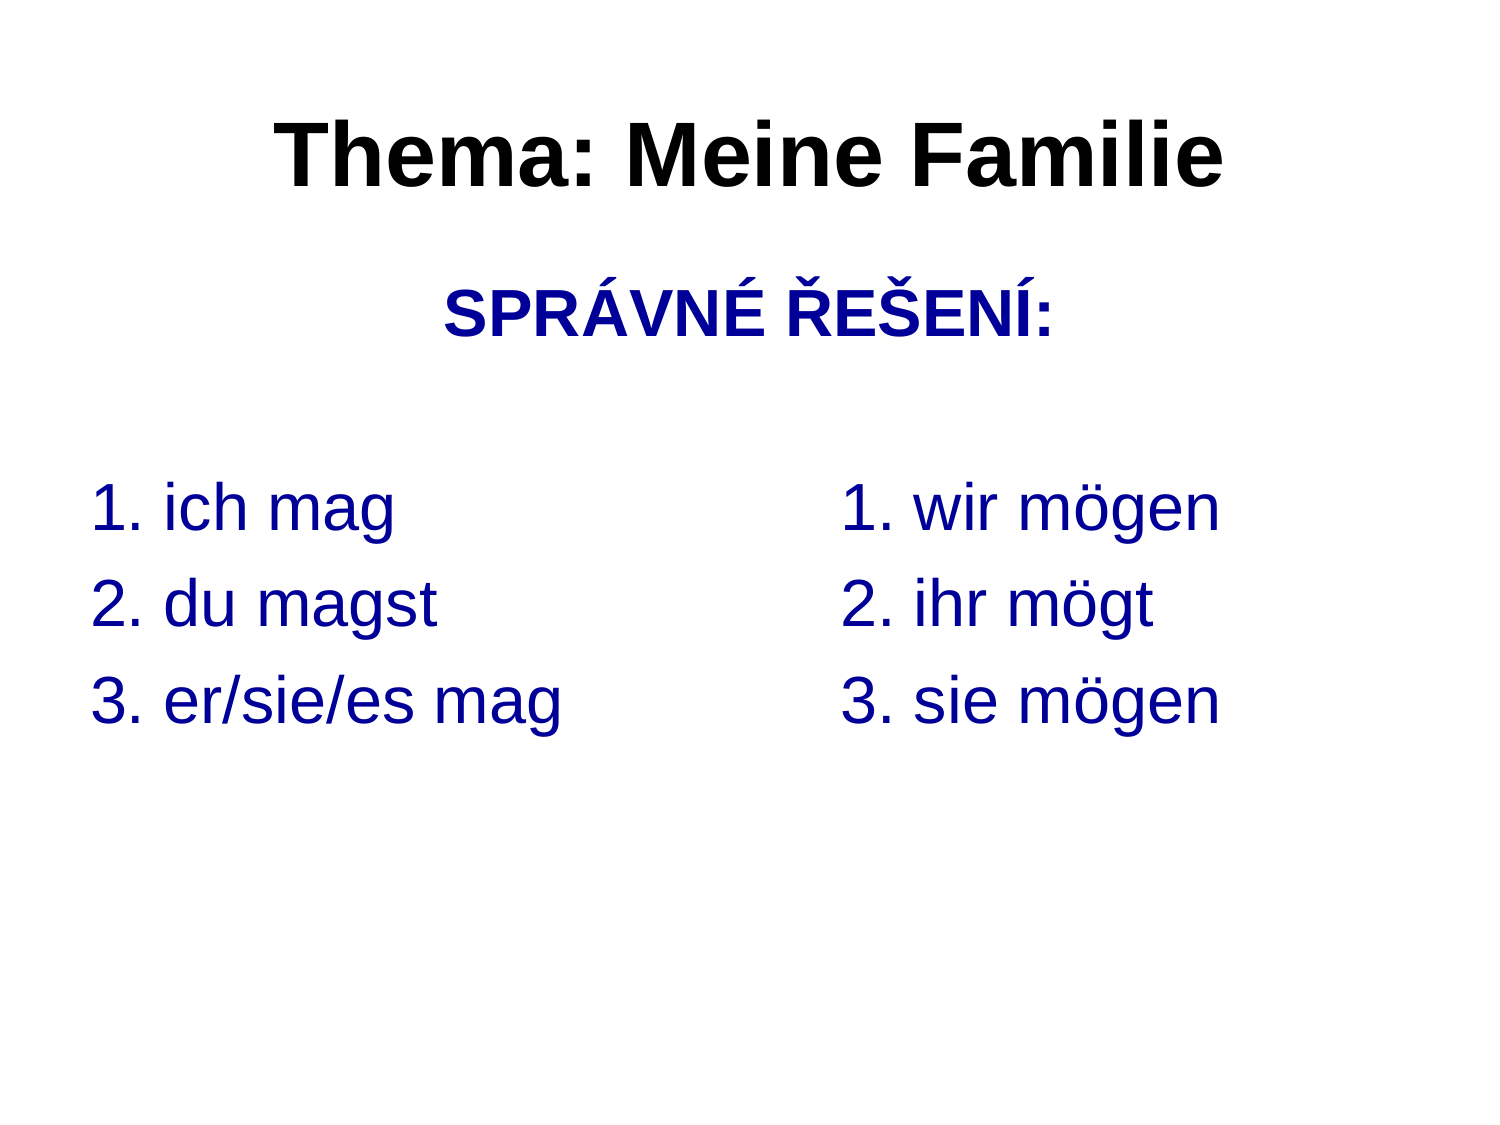

# Thema: Meine Familie
SPRÁVNÉ ŘEŠENÍ:
1. ich mag			1. wir mögen
2. du magst			2. ihr mögt
3. er/sie/es mag		3. sie mögen